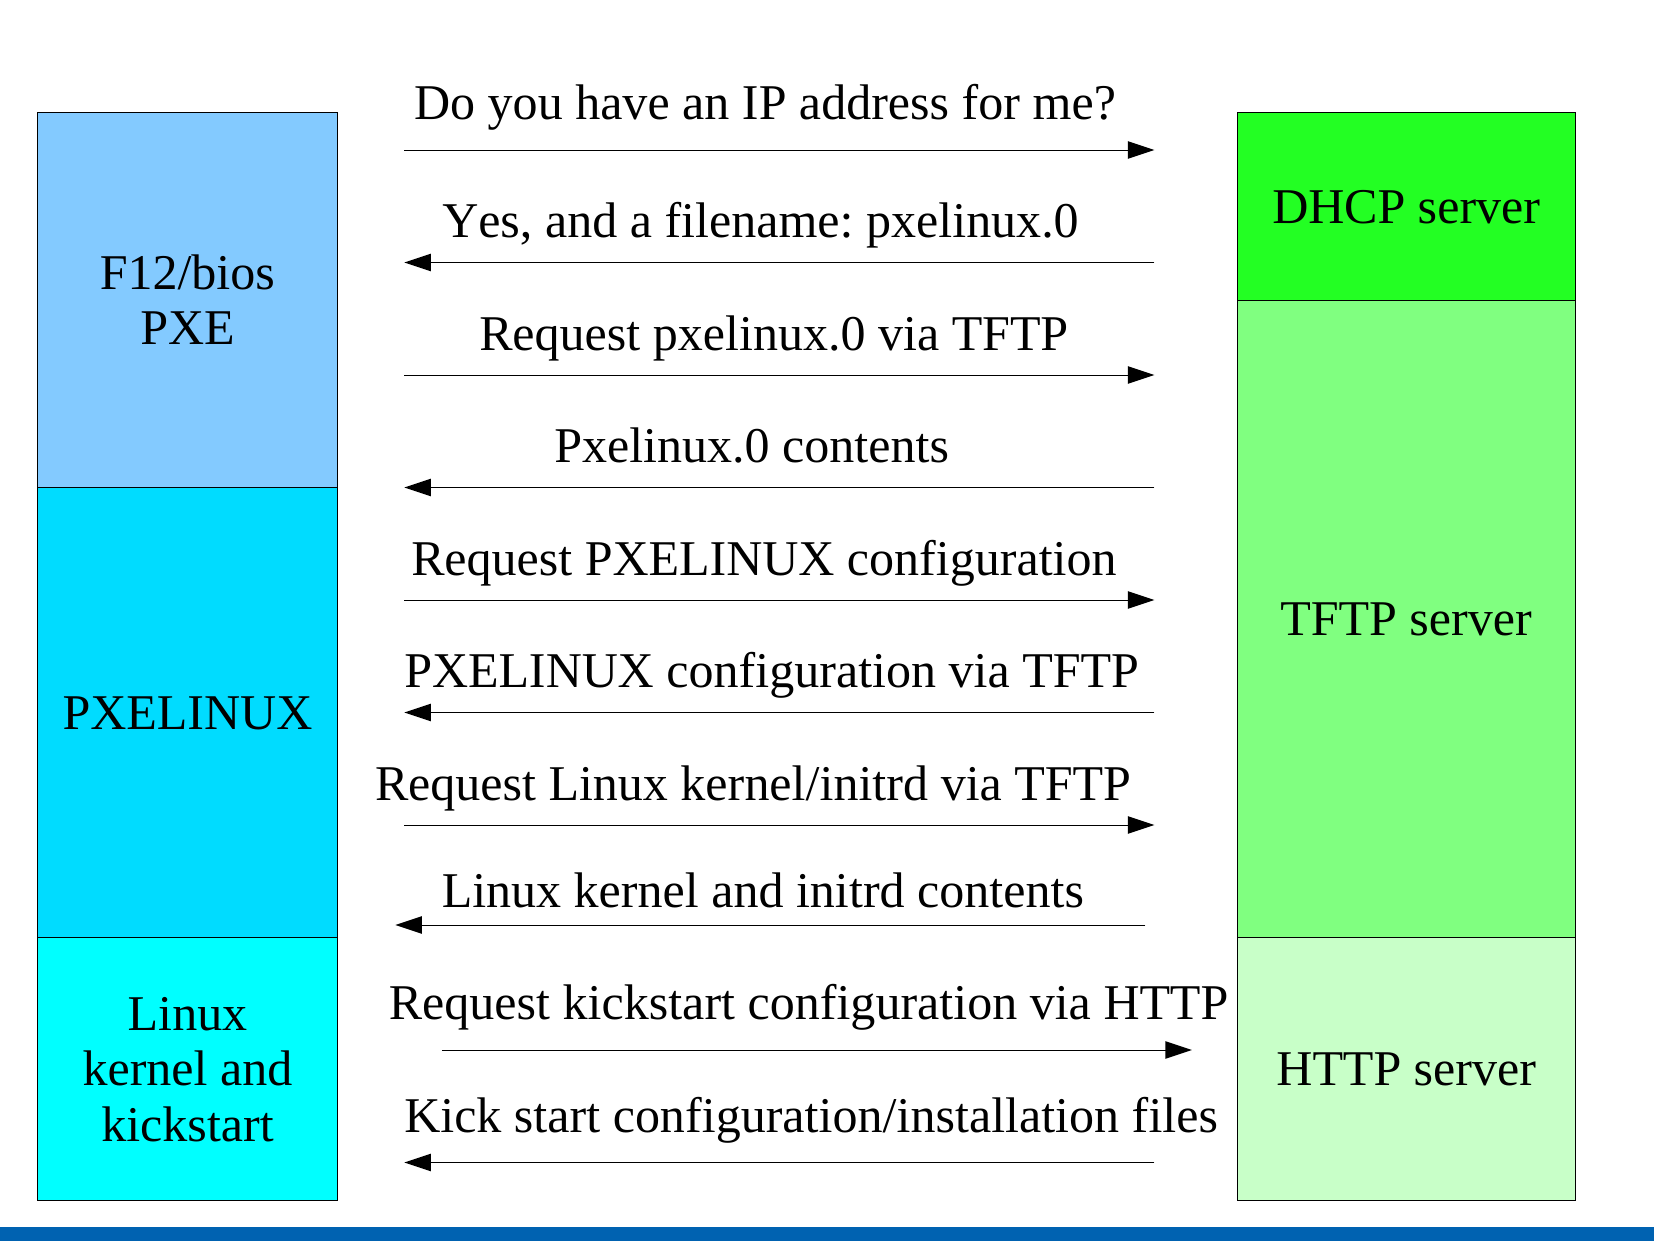

Do you have an IP address for me?
F12/bios
PXE
DHCP server
Yes, and a filename: pxelinux.0
TFTP server
Request pxelinux.0 via TFTP
Pxelinux.0 contents
PXELINUX
Request PXELINUX configuration
PXELINUX configuration via TFTP
Request Linux kernel/initrd via TFTP
Linux kernel and initrd contents
Linux
kernel and
kickstart
HTTP server
Request kickstart configuration via HTTP
Kick start configuration/installation files